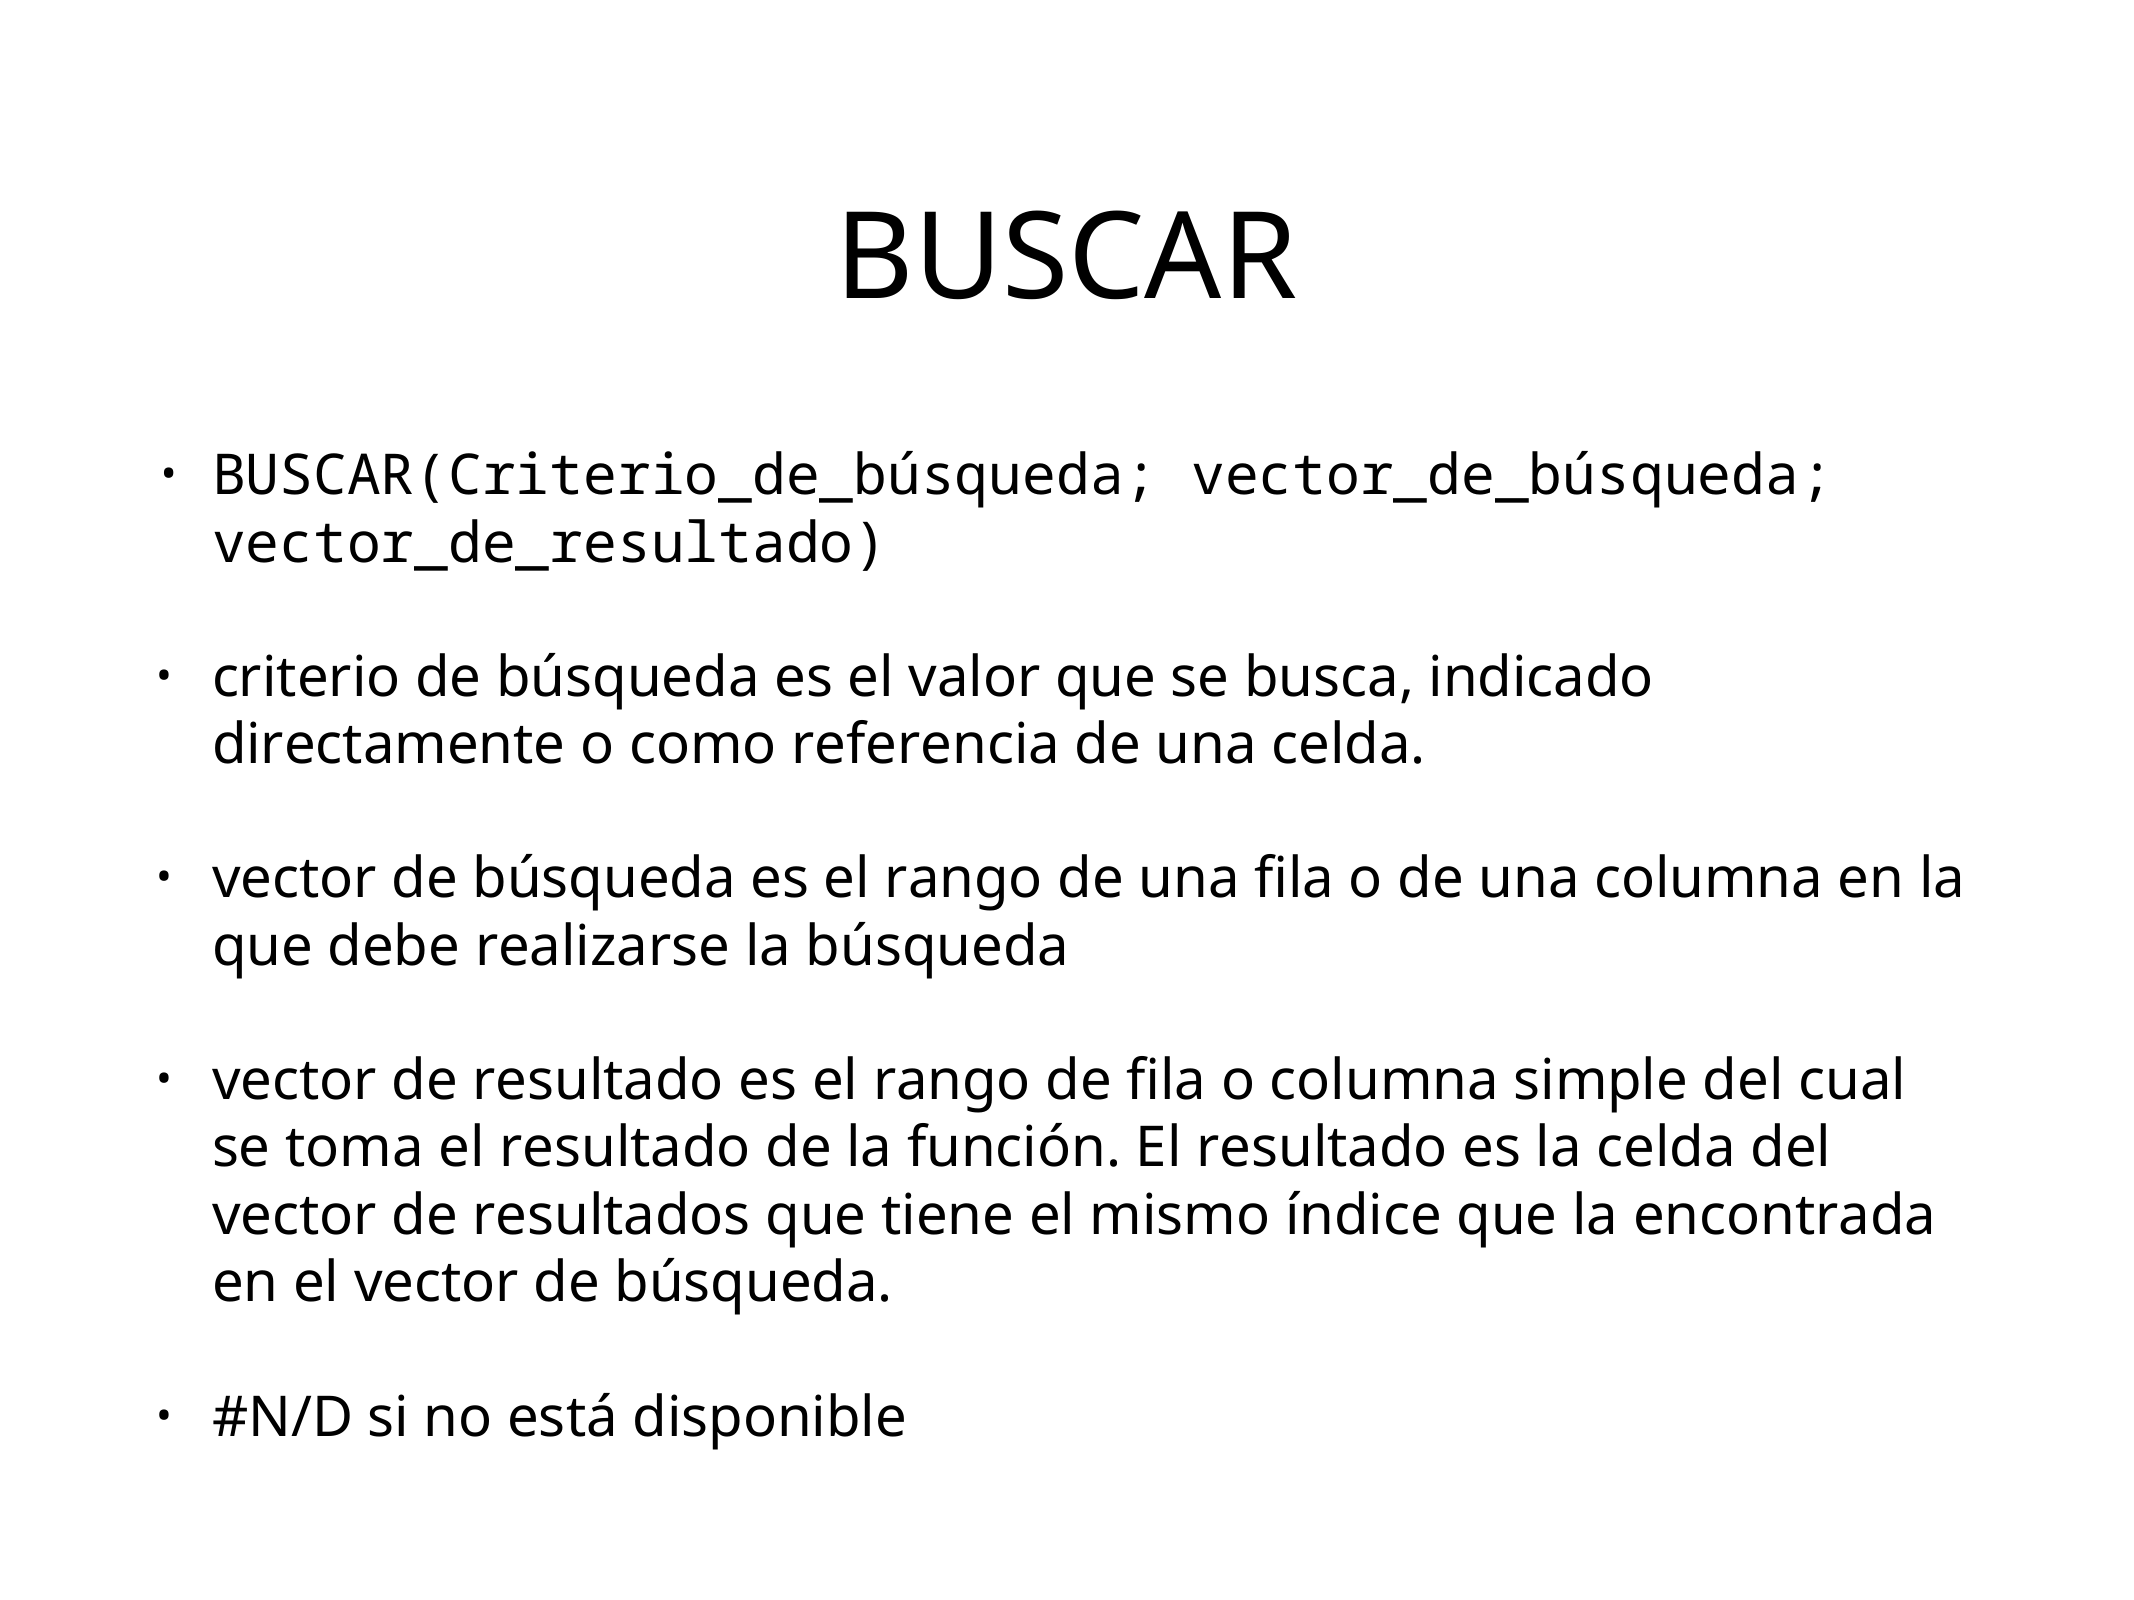

# BUSCAR
BUSCAR(Criterio_de_búsqueda; vector_de_búsqueda; vector_de_resultado)
criterio de búsqueda es el valor que se busca, indicado directamente o como referencia de una celda.
vector de búsqueda es el rango de una fila o de una columna en la que debe realizarse la búsqueda
vector de resultado es el rango de fila o columna simple del cual se toma el resultado de la función. El resultado es la celda del vector de resultados que tiene el mismo índice que la encontrada en el vector de búsqueda.
#N/D si no está disponible